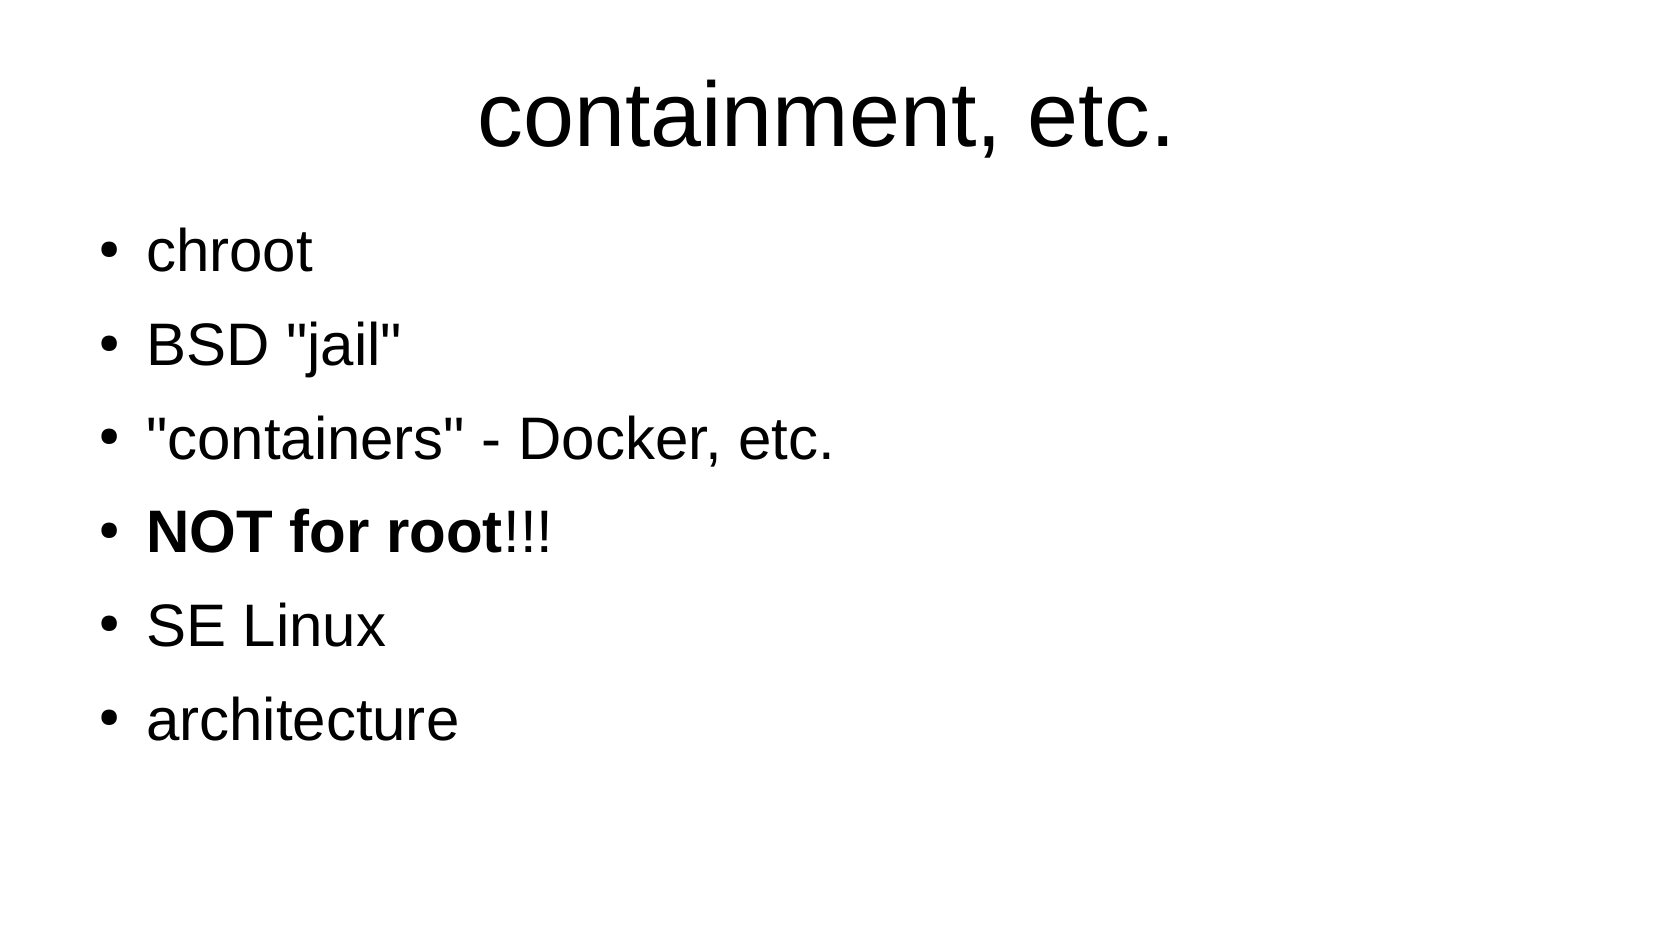

# containment, etc.
chroot
BSD "jail"
"containers" - Docker, etc.
NOT for root!!!
SE Linux
architecture